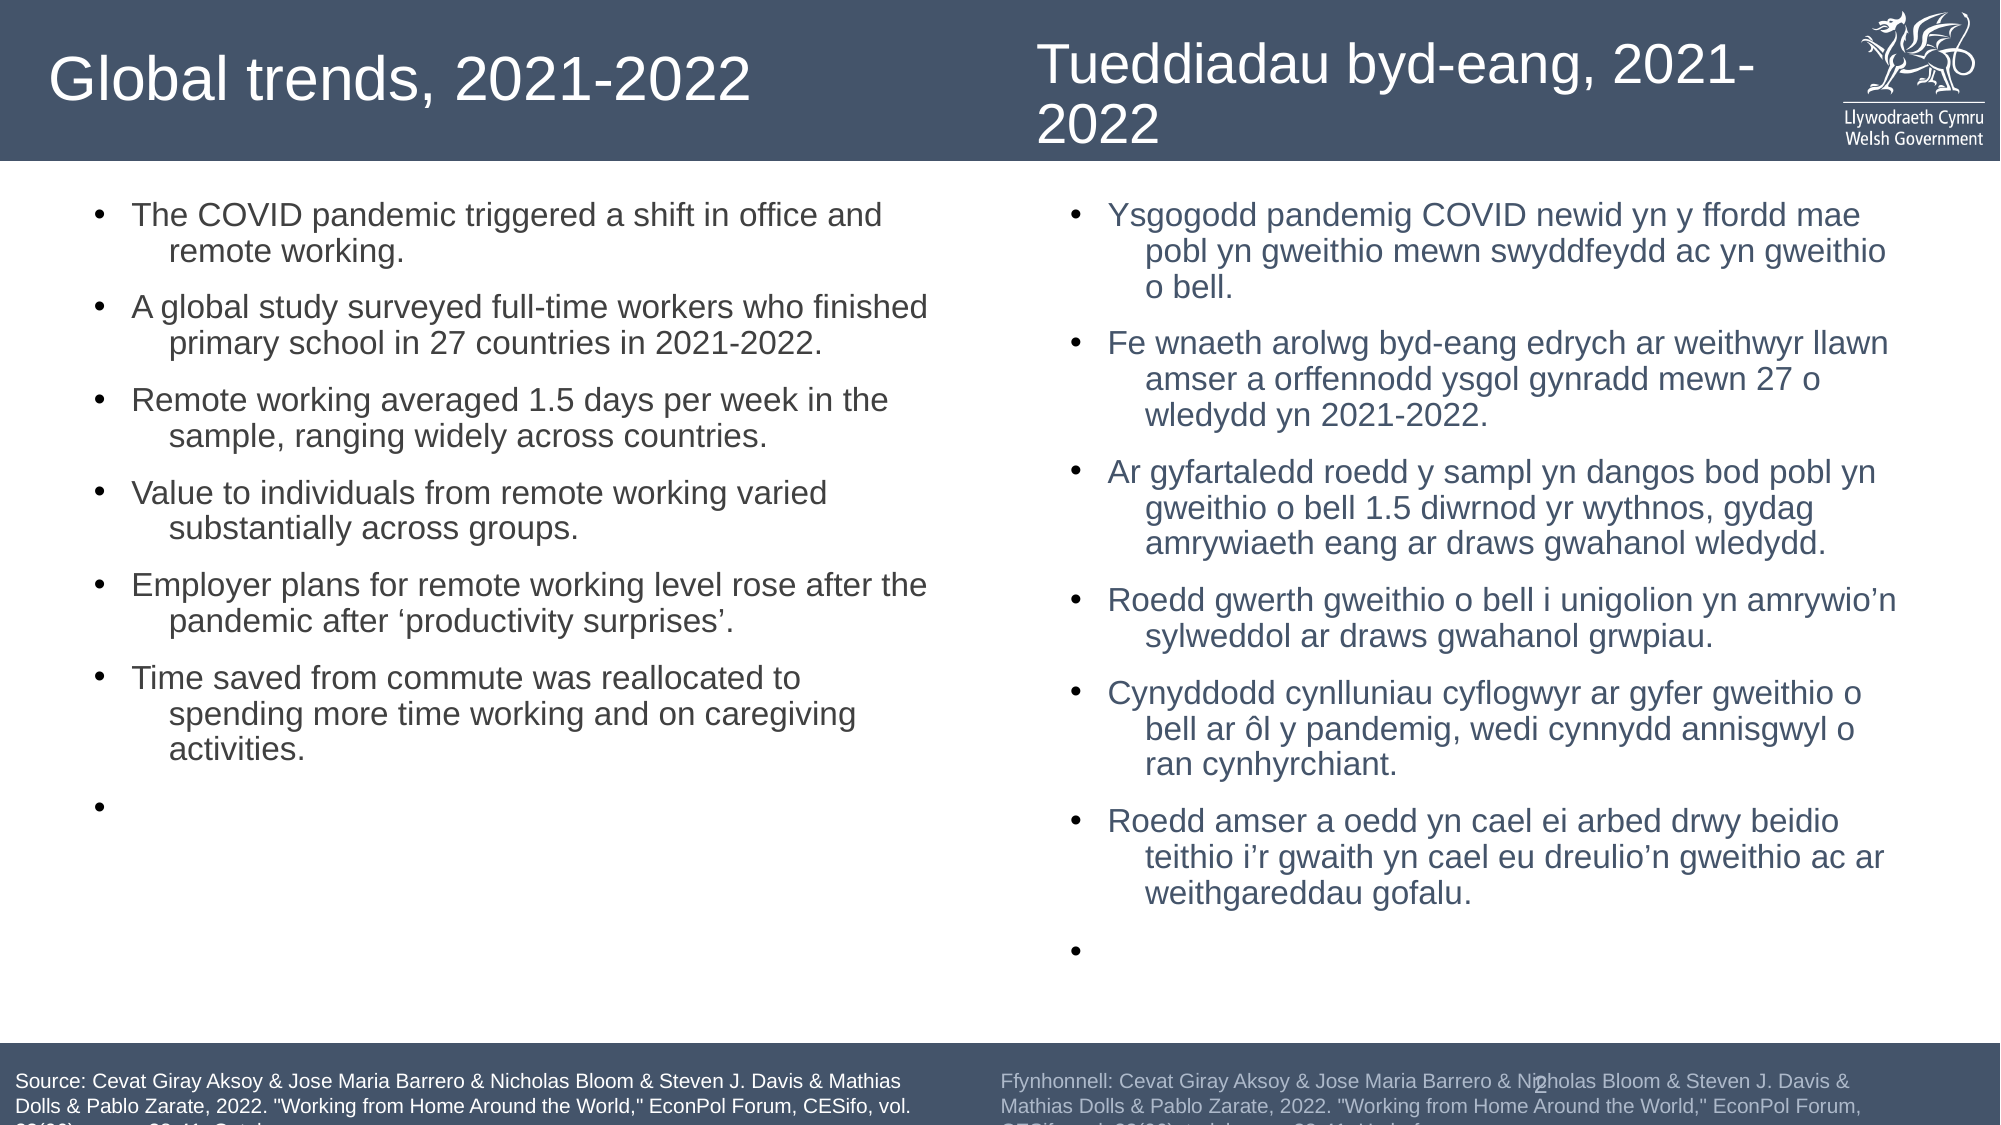

Global trends, 2021-2022
Tueddiadau byd-eang, 2021-2022
The COVID pandemic triggered a shift in office and remote working.
A global study surveyed full-time workers who finished primary school in 27 countries in 2021-2022.
Remote working averaged 1.5 days per week in the sample, ranging widely across countries.
Value to individuals from remote working varied substantially across groups.
Employer plans for remote working level rose after the pandemic after ‘productivity surprises’.
Time saved from commute was reallocated to spending more time working and on caregiving activities.
# Ysgogodd pandemig COVID newid yn y ffordd mae pobl yn gweithio mewn swyddfeydd ac yn gweithio o bell.
Fe wnaeth arolwg byd-eang edrych ar weithwyr llawn amser a orffennodd ysgol gynradd mewn 27 o wledydd yn 2021-2022.
Ar gyfartaledd roedd y sampl yn dangos bod pobl yn gweithio o bell 1.5 diwrnod yr wythnos, gydag amrywiaeth eang ar draws gwahanol wledydd.
Roedd gwerth gweithio o bell i unigolion yn amrywio’n sylweddol ar draws gwahanol grwpiau.
Cynyddodd cynlluniau cyflogwyr ar gyfer gweithio o bell ar ôl y pandemig, wedi cynnydd annisgwyl o ran cynhyrchiant.
Roedd amser a oedd yn cael ei arbed drwy beidio teithio i’r gwaith yn cael eu dreulio’n gweithio ac ar weithgareddau gofalu.
Source: Cevat Giray Aksoy & Jose Maria Barrero & Nicholas Bloom & Steven J. Davis & Mathias Dolls & Pablo Zarate, 2022. "Working from Home Around the World," EconPol Forum, CESifo, vol. 23(06), pages 38-41, October
Ffynhonnell: Cevat Giray Aksoy & Jose Maria Barrero & Nicholas Bloom & Steven J. Davis & Mathias Dolls & Pablo Zarate, 2022. "Working from Home Around the World," EconPol Forum, CESifo, vol. 23(06), tudalennau 38-41, Hydref